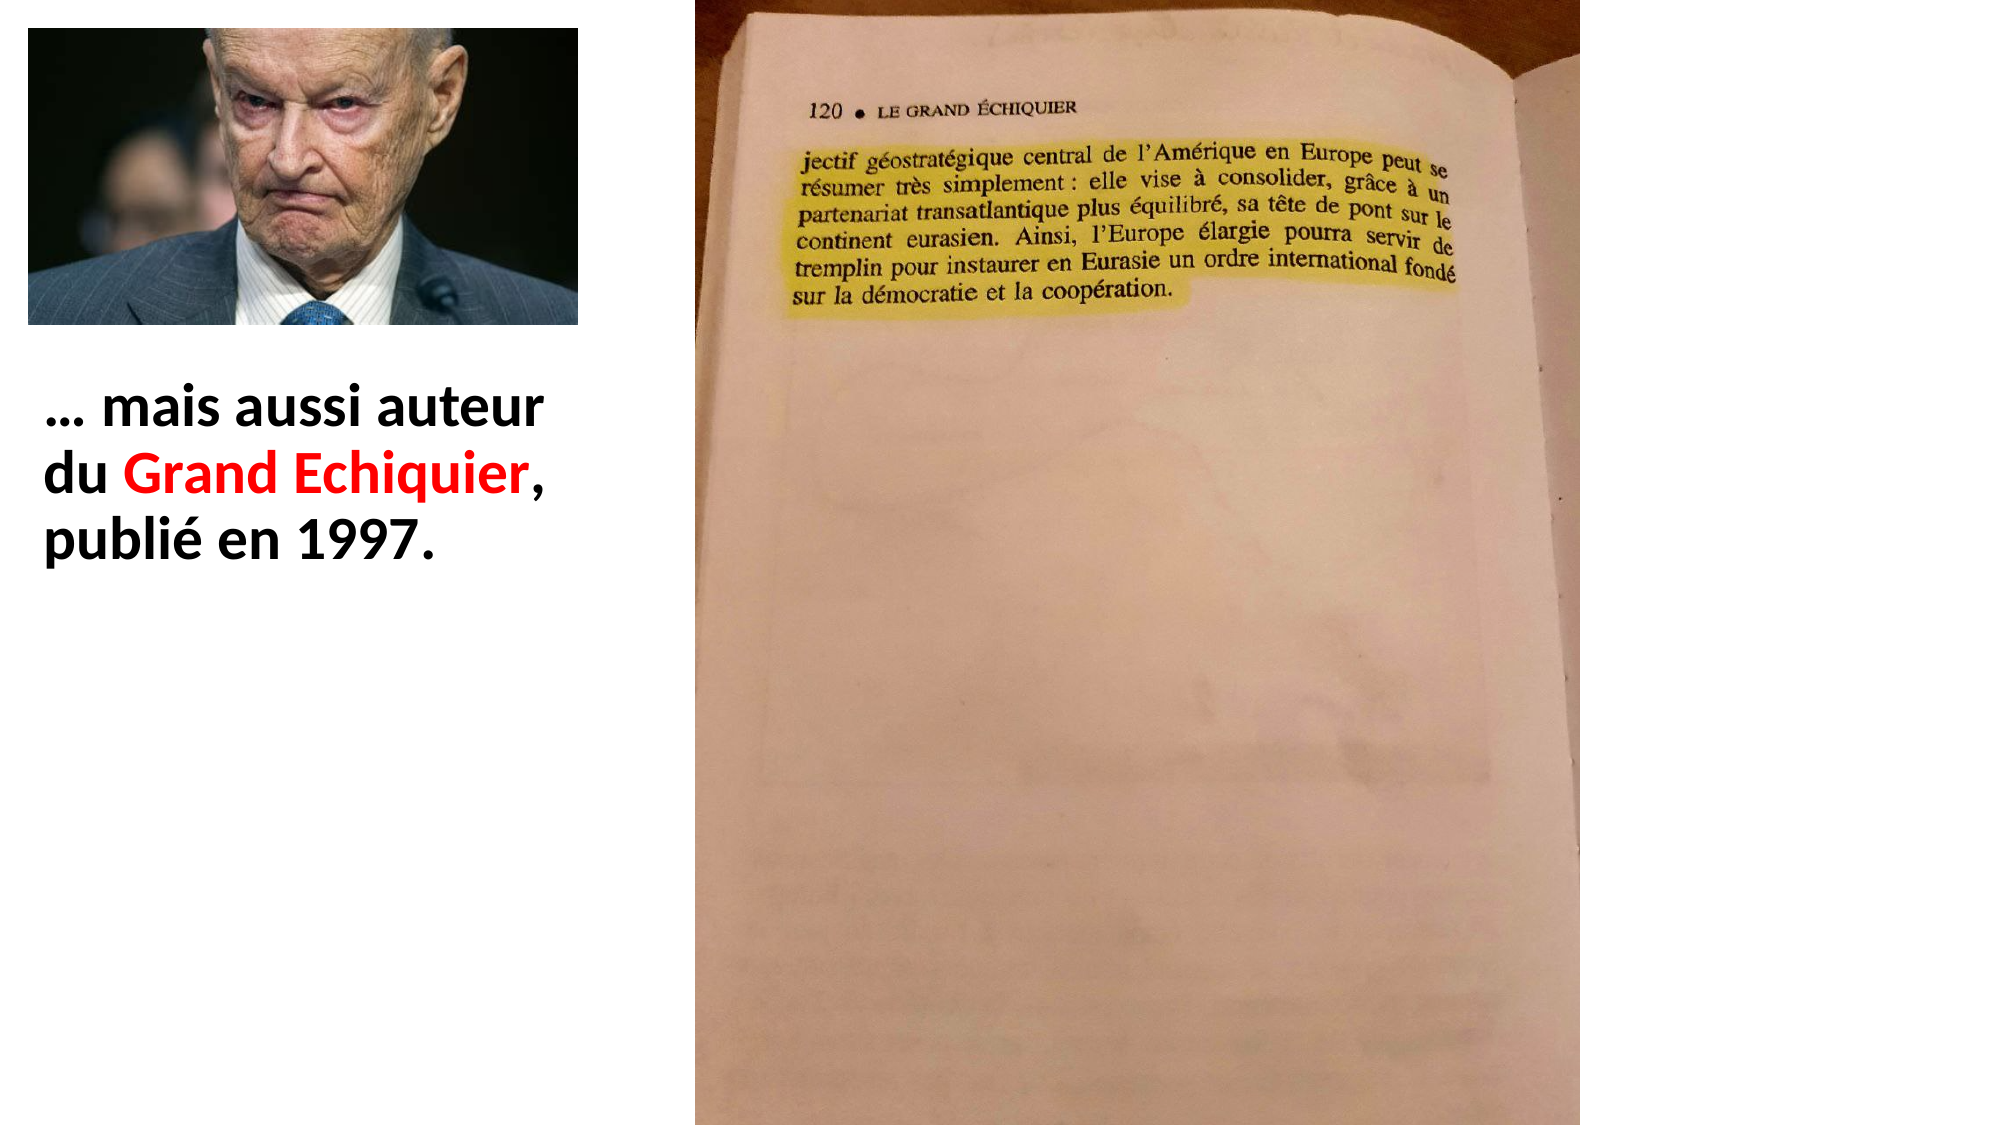

… mais aussi auteur
du Grand Echiquier,
publié en 1997.